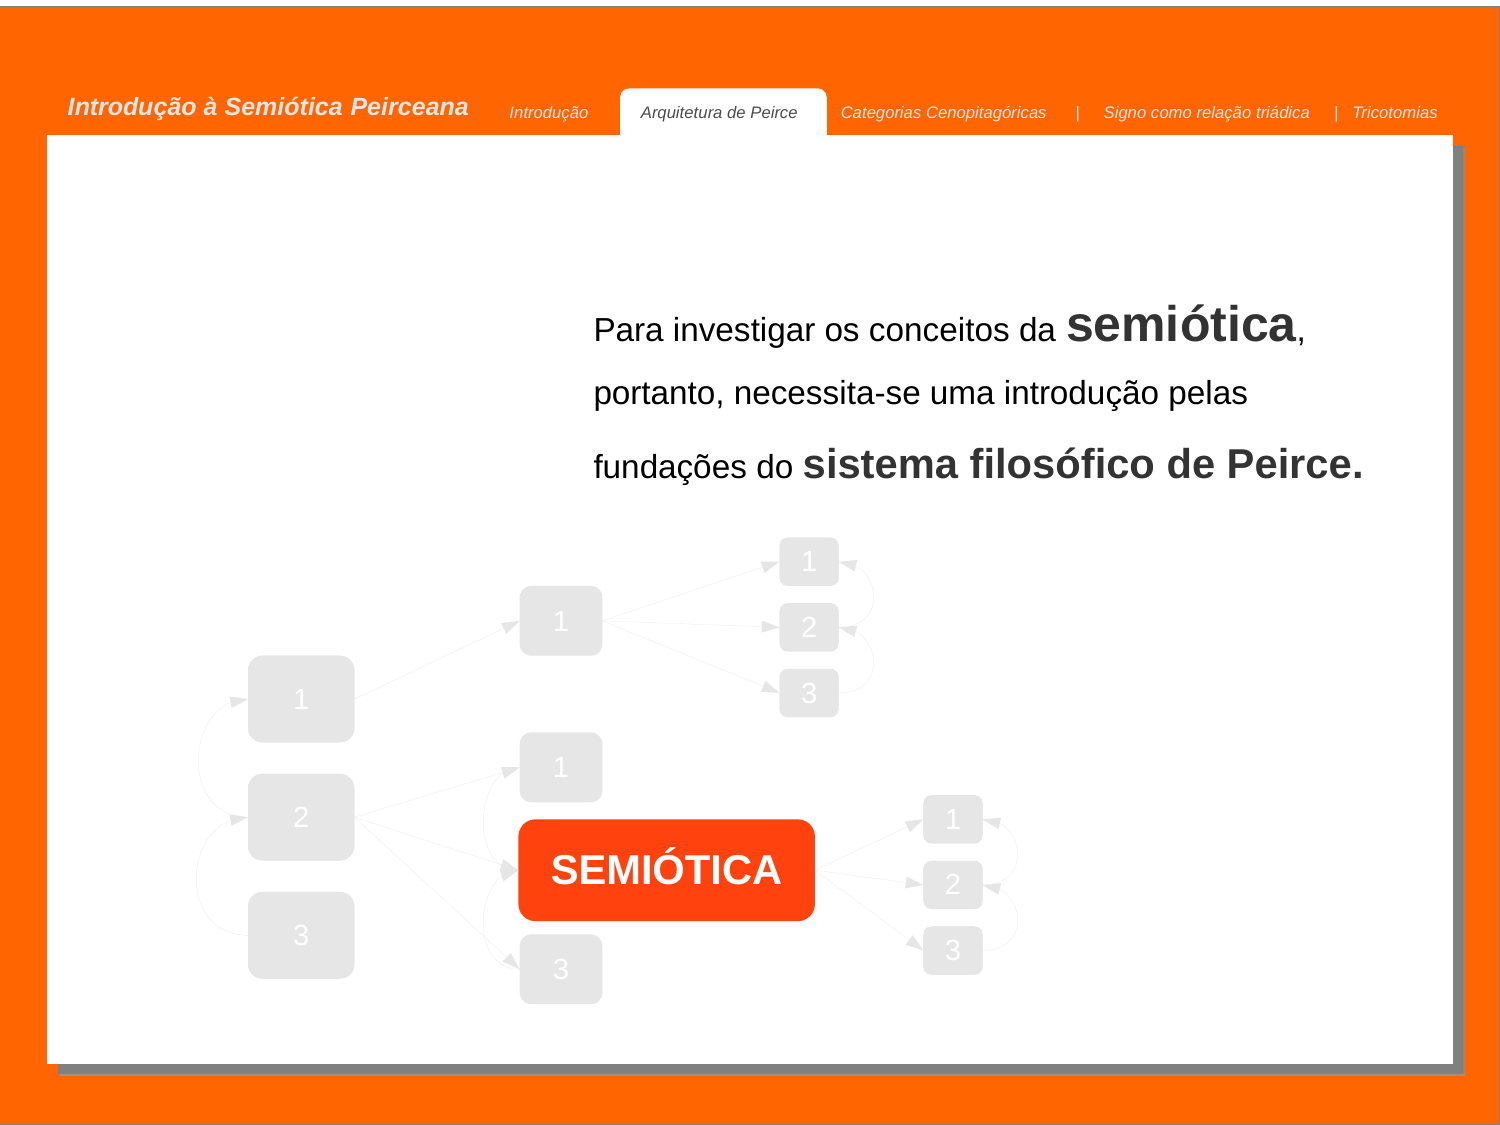

Para investigar os conceitos da semiótica, portanto, necessita-se uma introdução pelas fundações do sistema filosófico de Peirce.
1
1
1
2
2
1
1
3
3
1
2
2
1
1
SEMIÓTICA
2
2
3
3
3
3
3